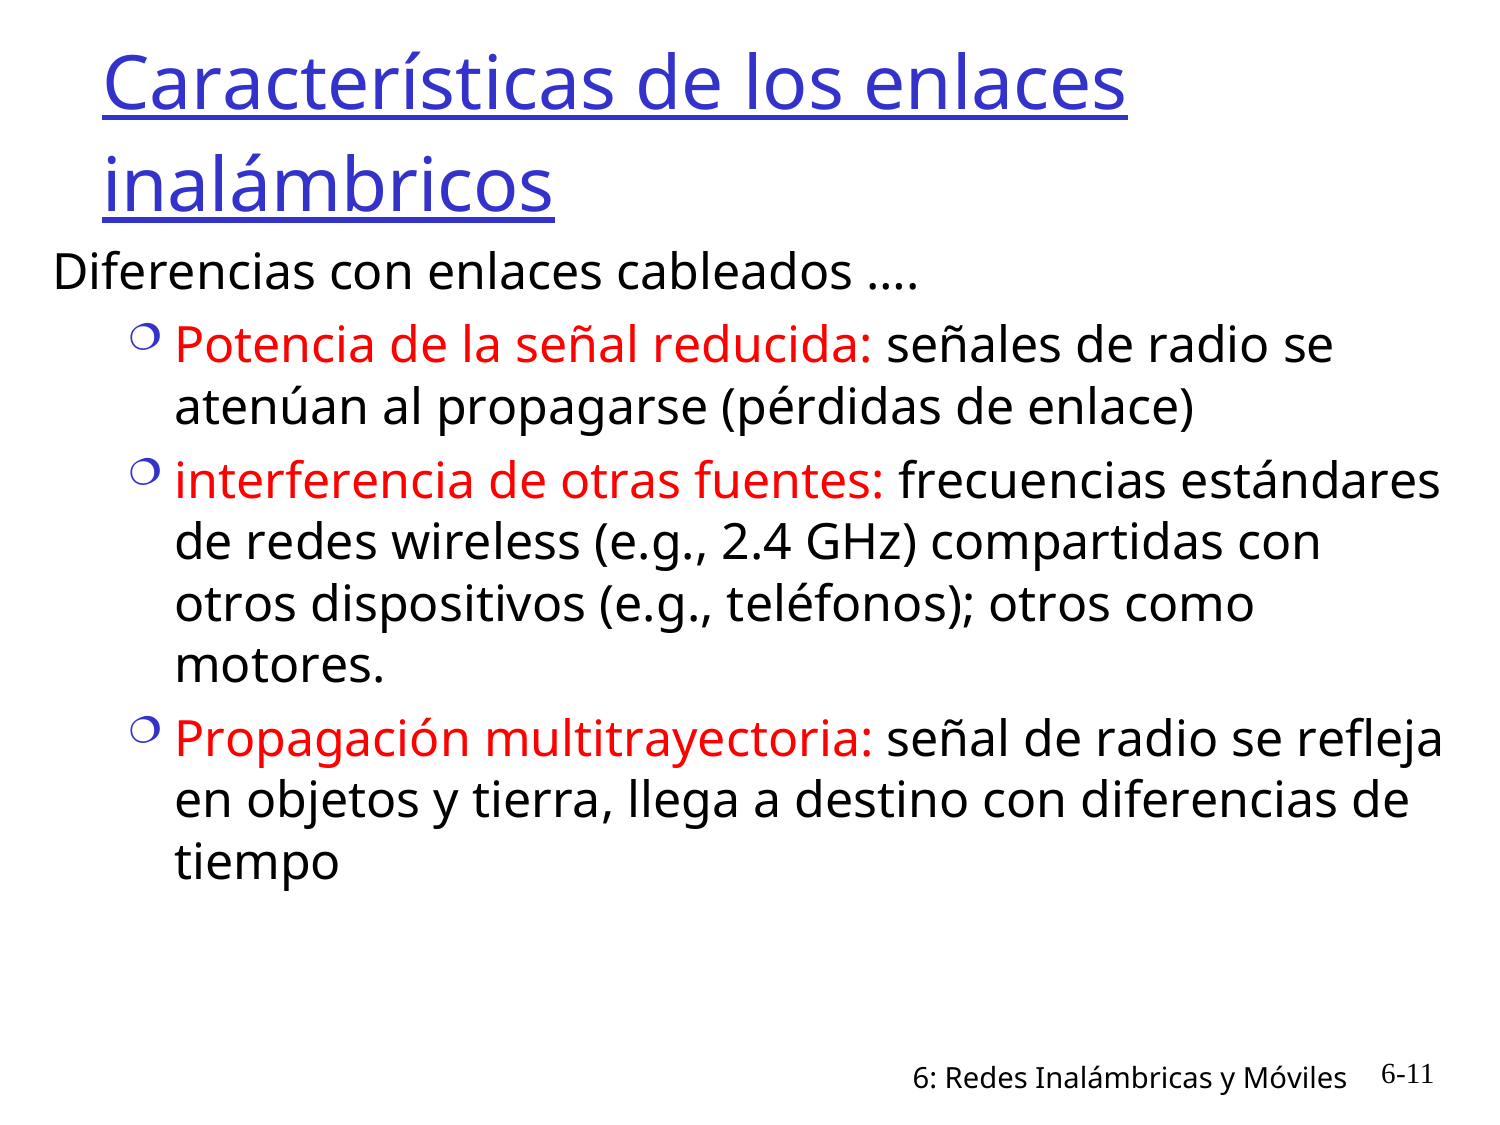

# Características de los enlaces inalámbricos
Diferencias con enlaces cableados ….
Potencia de la señal reducida: señales de radio se atenúan al propagarse (pérdidas de enlace)
interferencia de otras fuentes: frecuencias estándares de redes wireless (e.g., 2.4 GHz) compartidas con otros dispositivos (e.g., teléfonos); otros como motores.
Propagación multitrayectoria: señal de radio se refleja en objetos y tierra, llega a destino con diferencias de tiempo
11